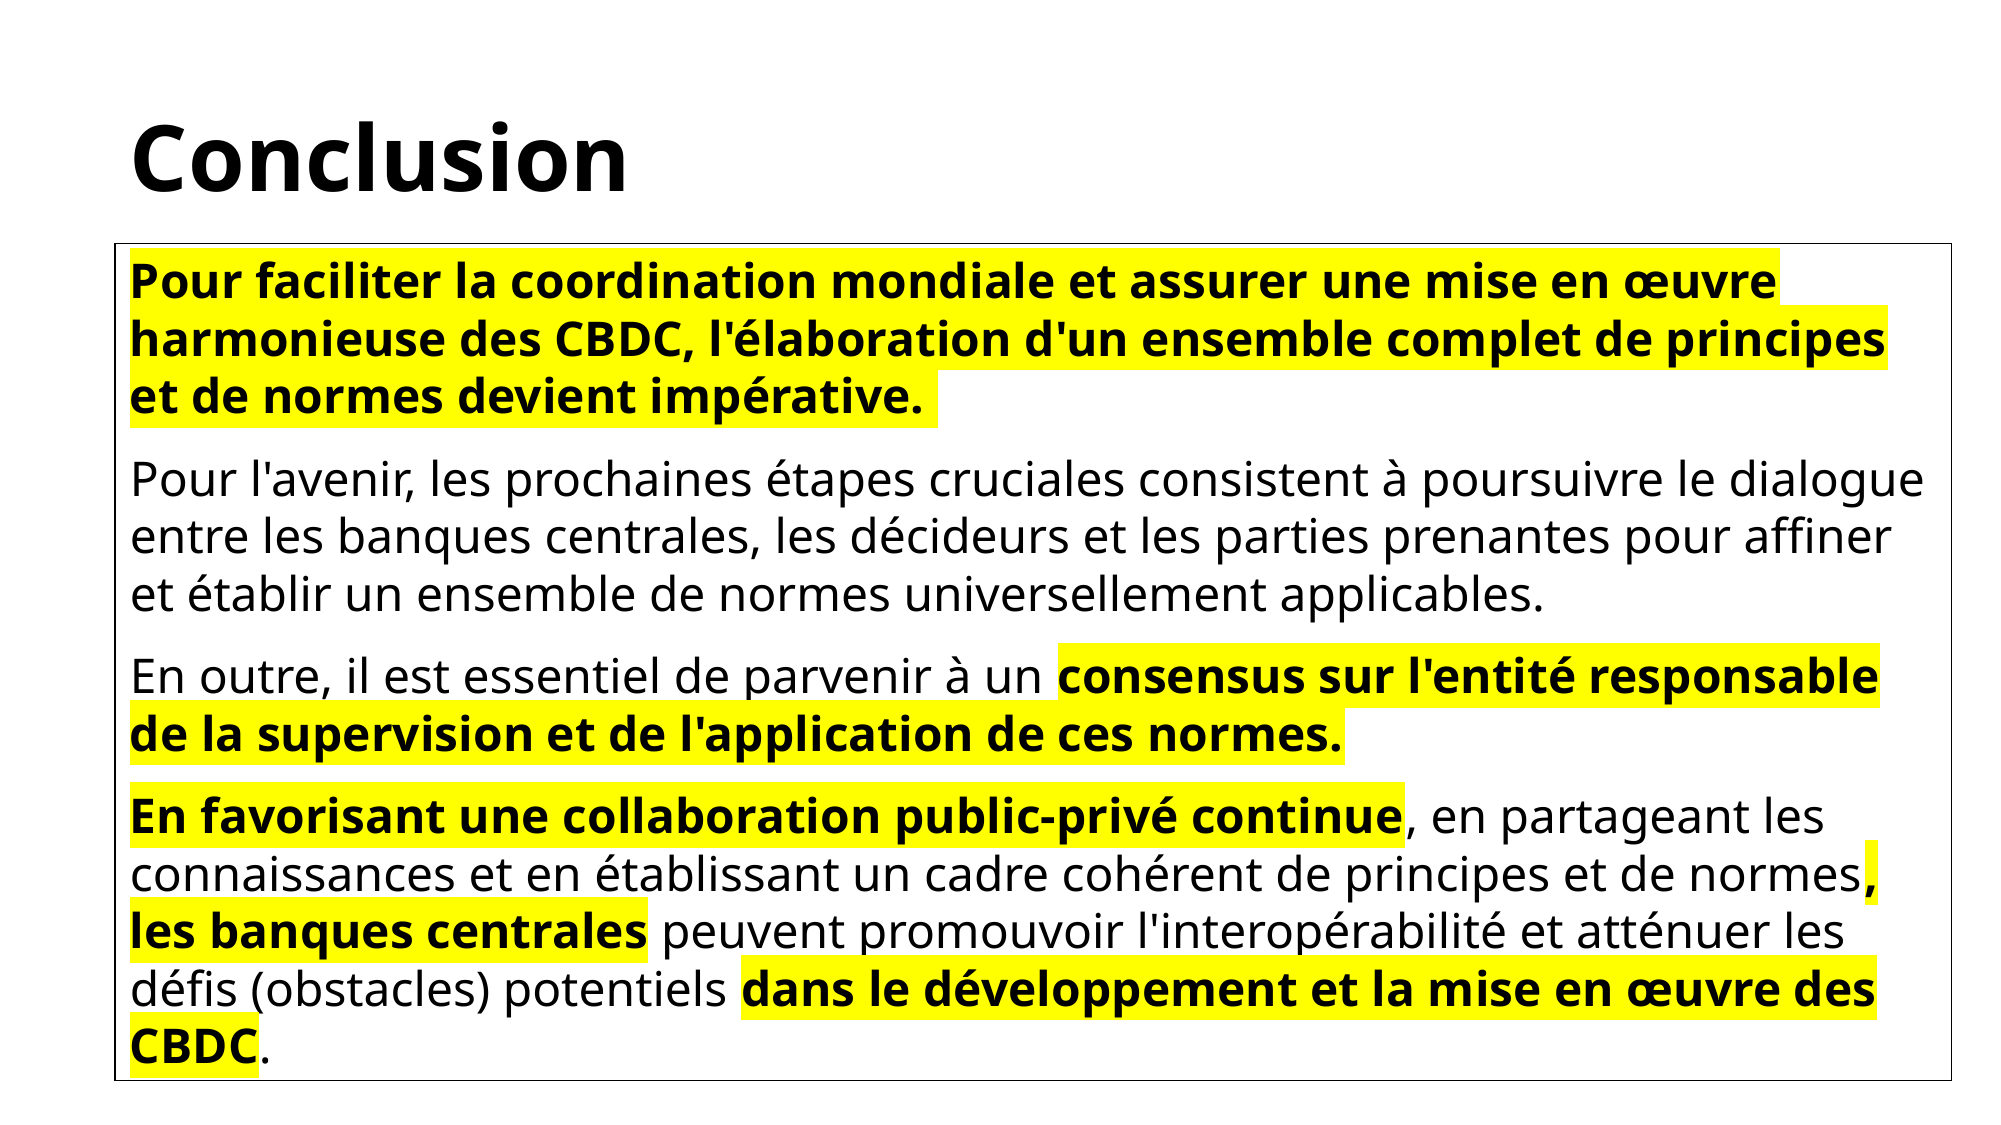

Conclusion
Pour faciliter la coordination mondiale et assurer une mise en œuvre harmonieuse des CBDC, l'élaboration d'un ensemble complet de principes et de normes devient impérative.
Pour l'avenir, les prochaines étapes cruciales consistent à poursuivre le dialogue entre les banques centrales, les décideurs et les parties prenantes pour affiner et établir un ensemble de normes universellement applicables.
En outre, il est essentiel de parvenir à un consensus sur l'entité responsable de la supervision et de l'application de ces normes.
En favorisant une collaboration public-privé continue, en partageant les connaissances et en établissant un cadre cohérent de principes et de normes, les banques centrales peuvent promouvoir l'interopérabilité et atténuer les défis (obstacles) potentiels dans le développement et la mise en œuvre des CBDC.